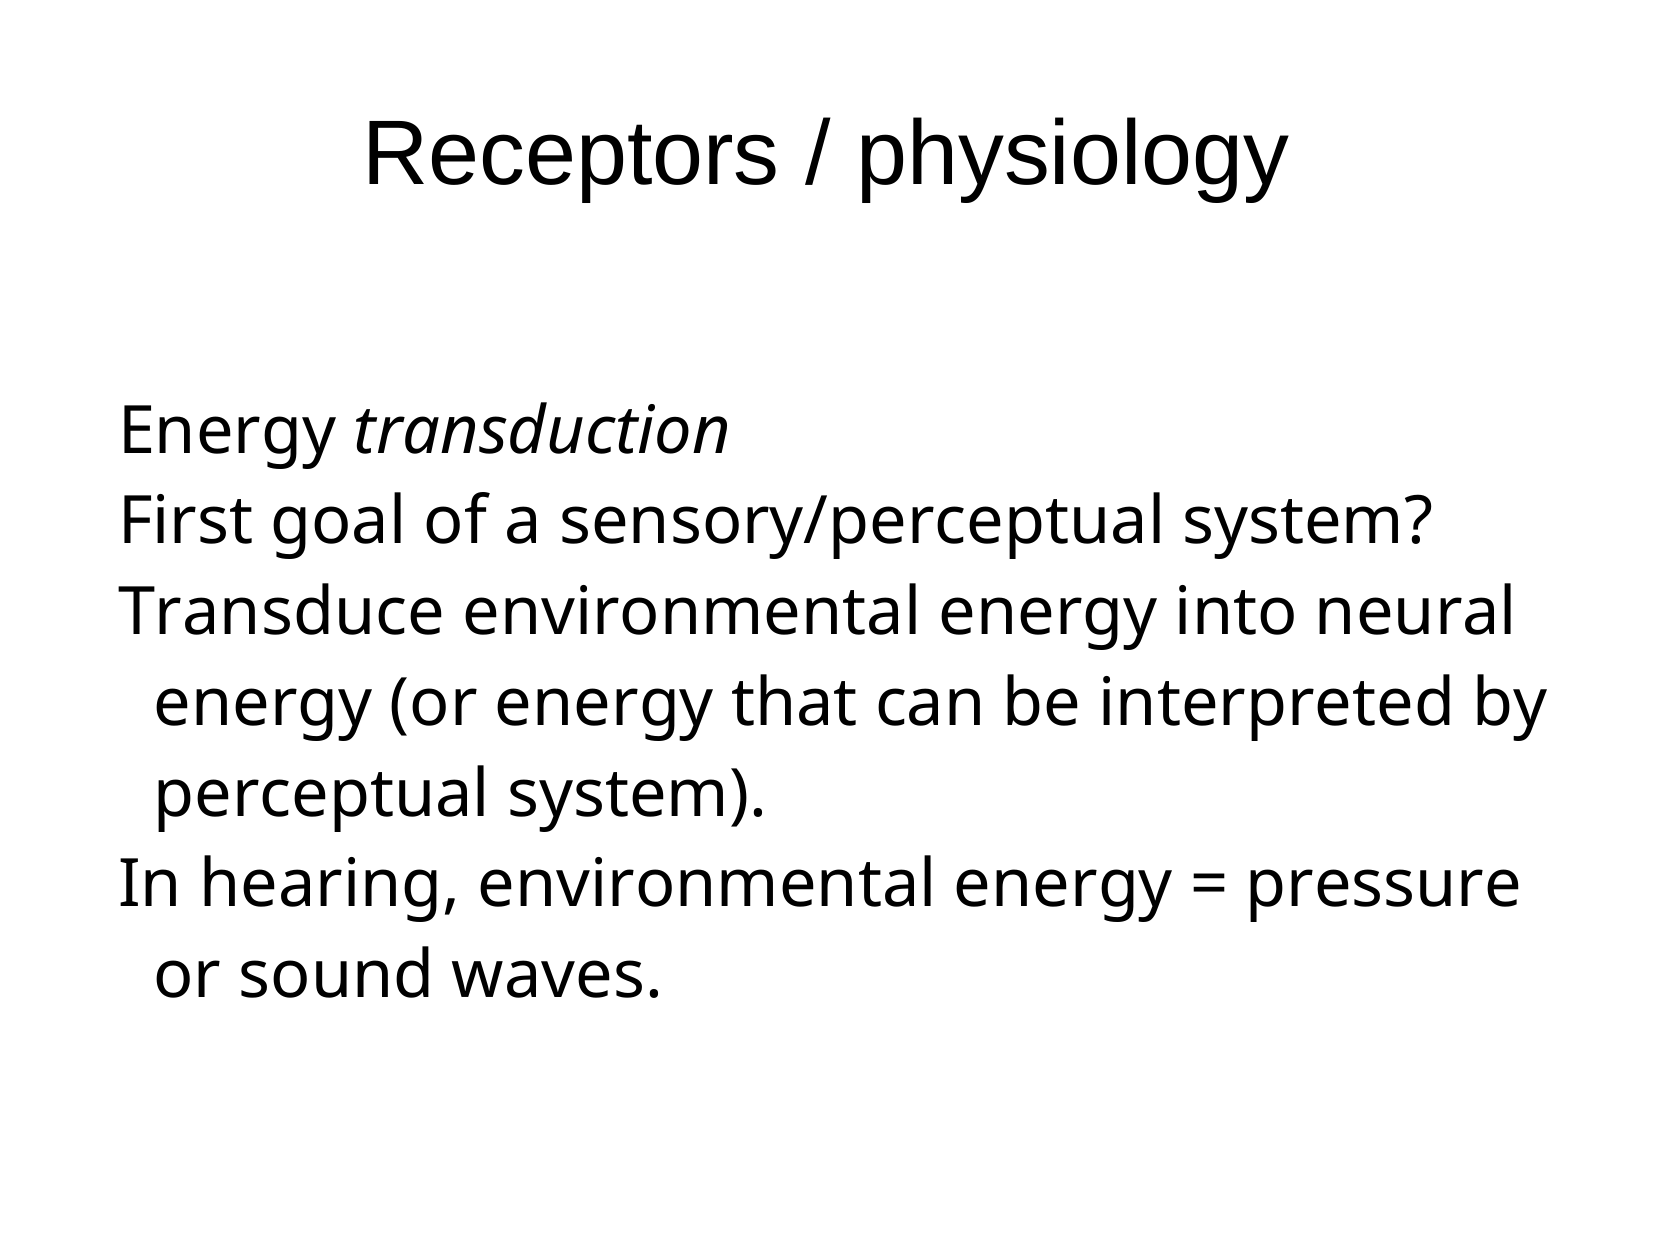

# Receptors / physiology
Energy transduction
First goal of a sensory/perceptual system?
Transduce environmental energy into neural energy (or energy that can be interpreted by perceptual system).
In hearing, environmental energy = pressure or sound waves.